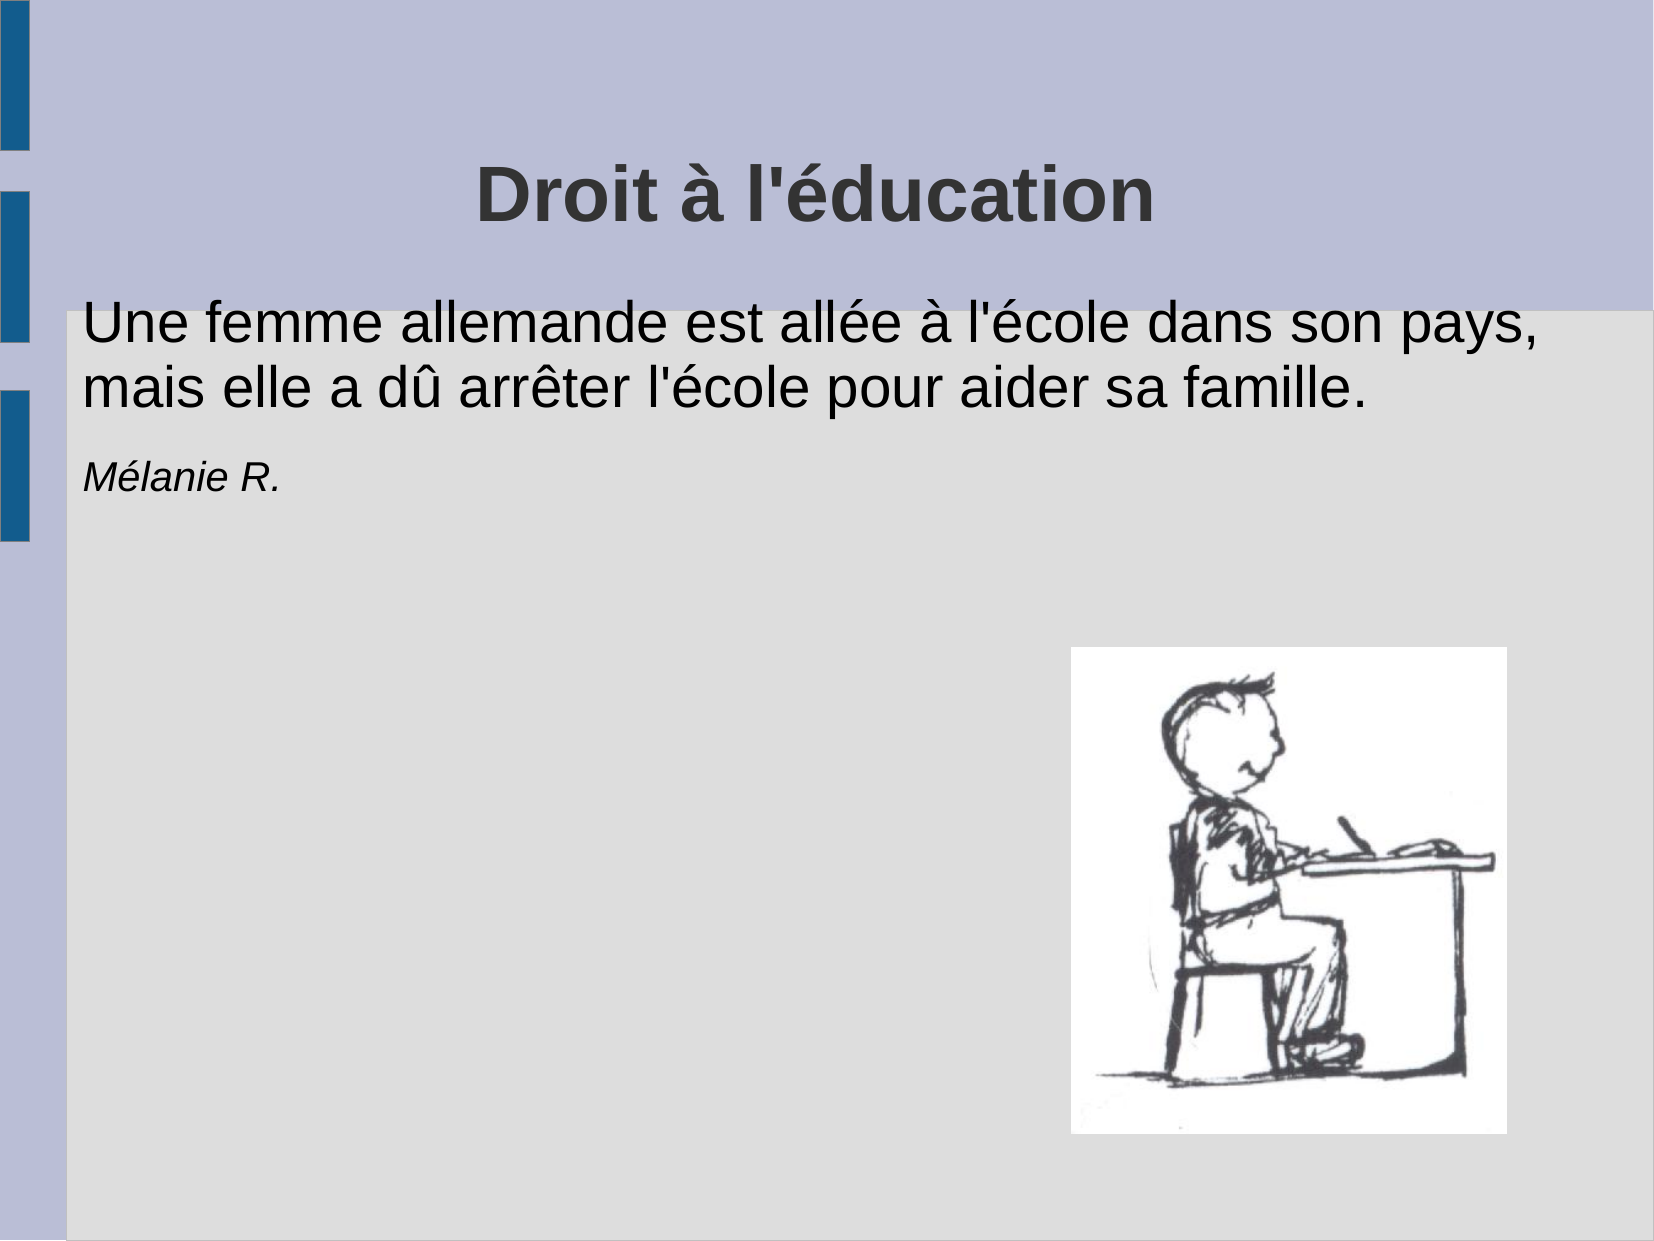

# Droit à l'éducation
Une femme allemande est allée à l'école dans son pays, mais elle a dû arrêter l'école pour aider sa famille.
Mélanie R.